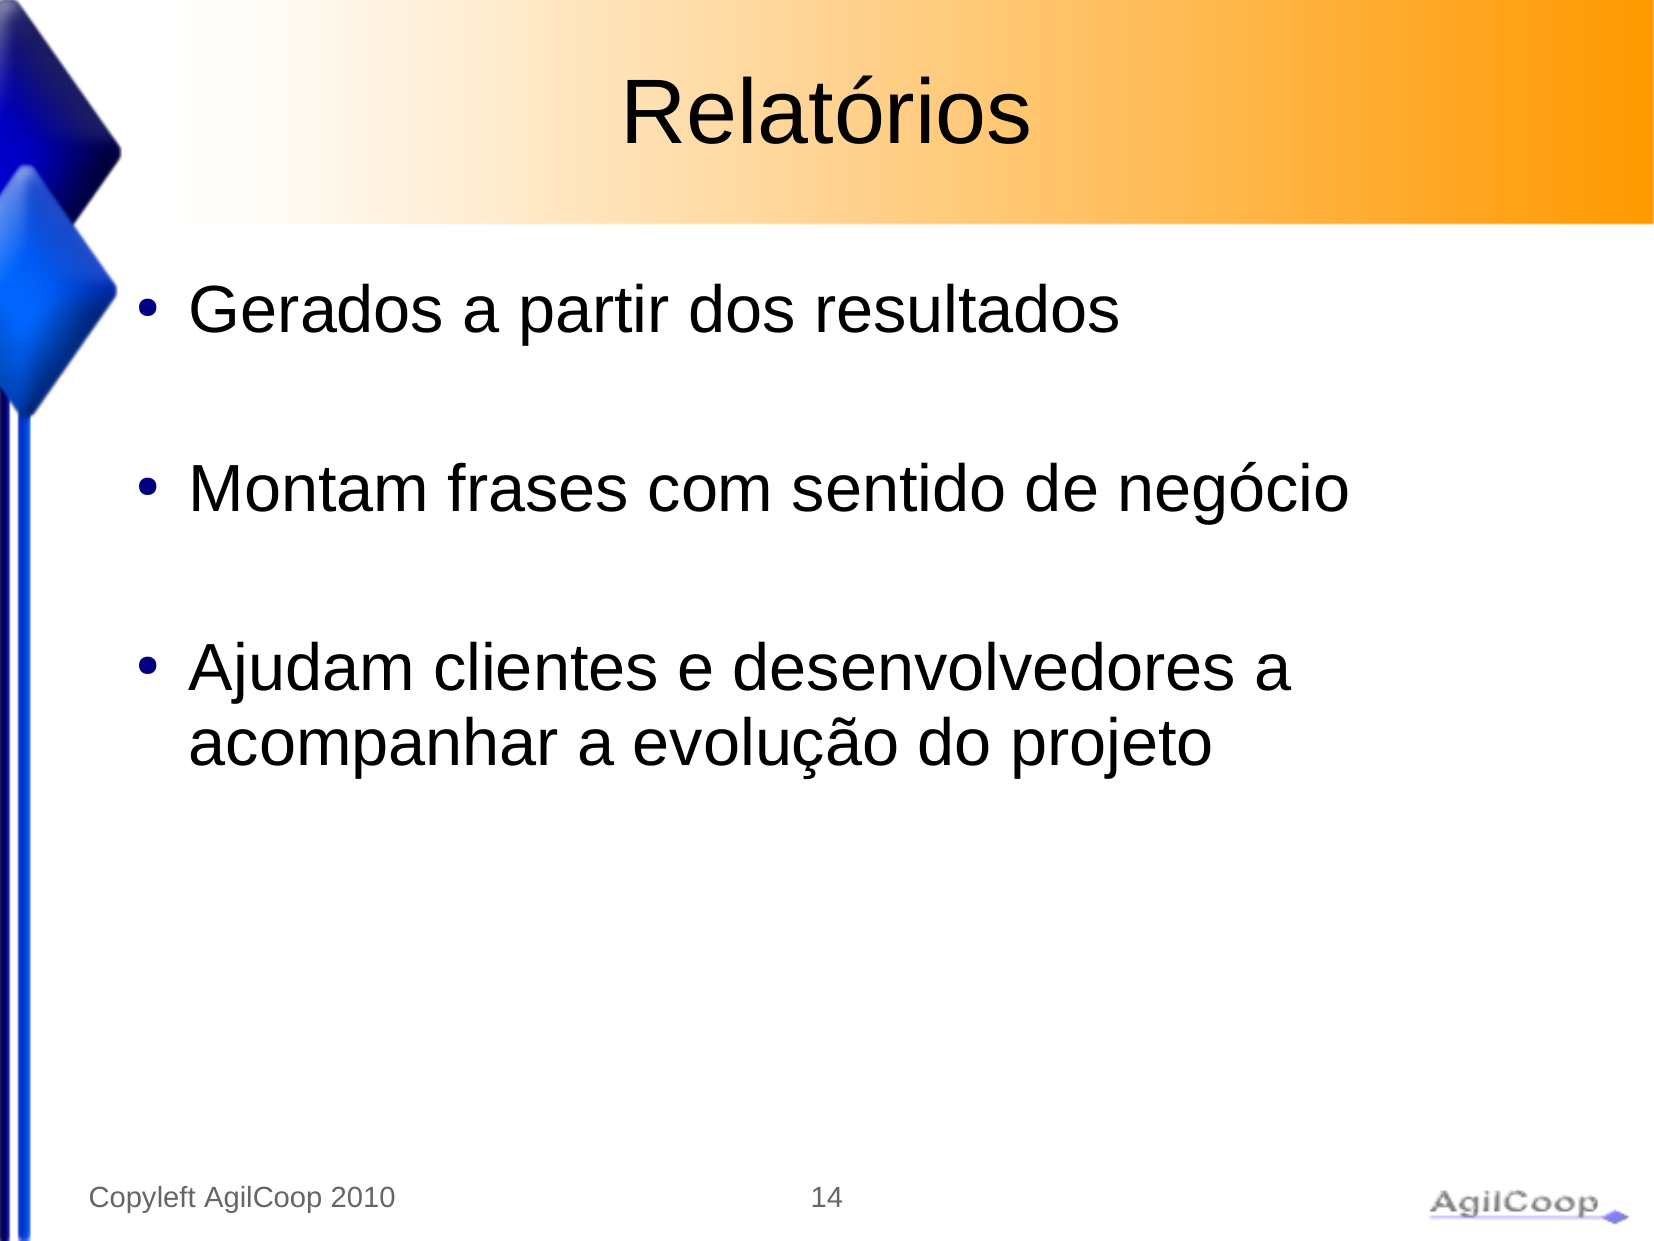

# Relatórios
Gerados a partir dos resultados
Montam frases com sentido de negócio
Ajudam clientes e desenvolvedores a acompanhar a evolução do projeto
Copyleft AgilCoop 2010
14